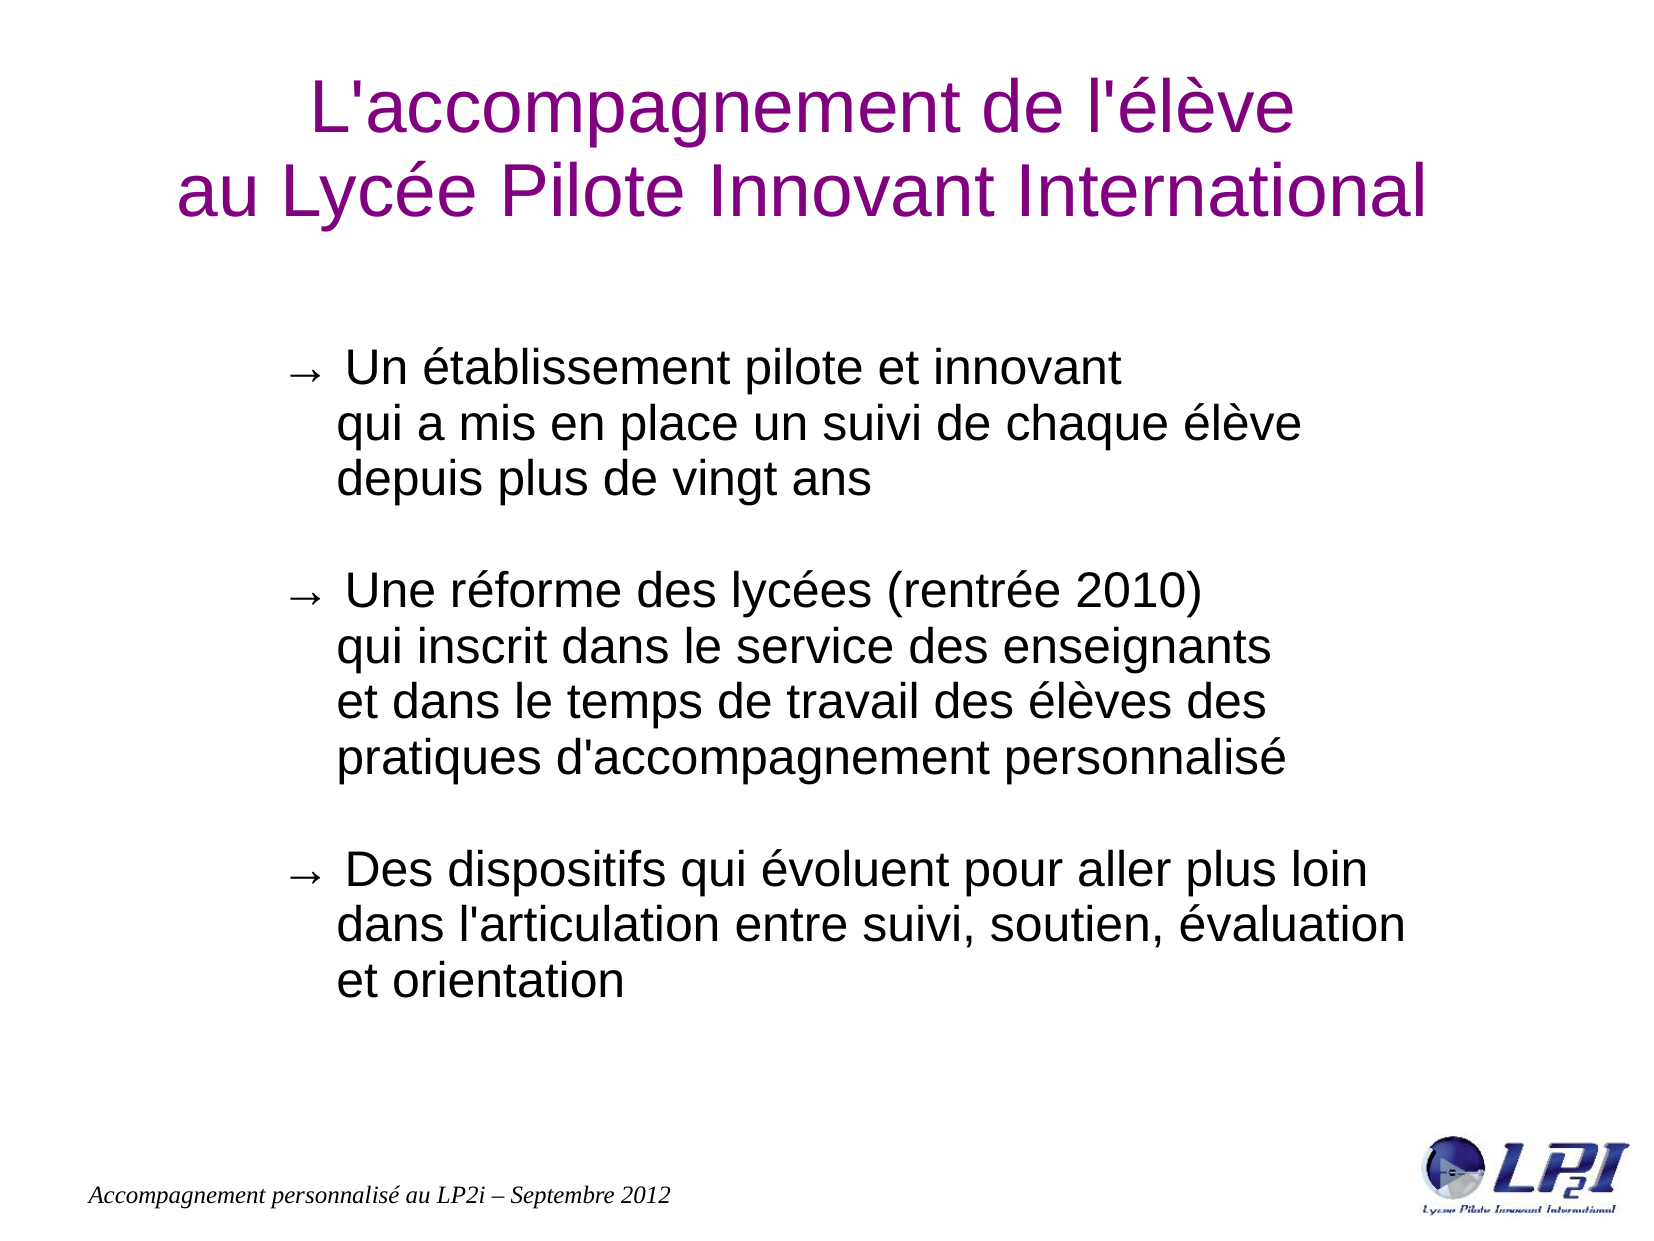

# L'accompagnement de l'élève au Lycée Pilote Innovant International
→ Un établissement pilote et innovant
 qui a mis en place un suivi de chaque élève
 depuis plus de vingt ans
→ Une réforme des lycées (rentrée 2010)
 qui inscrit dans le service des enseignants
 et dans le temps de travail des élèves des
 pratiques d'accompagnement personnalisé
→ Des dispositifs qui évoluent pour aller plus loin
 dans l'articulation entre suivi, soutien, évaluation
 et orientation